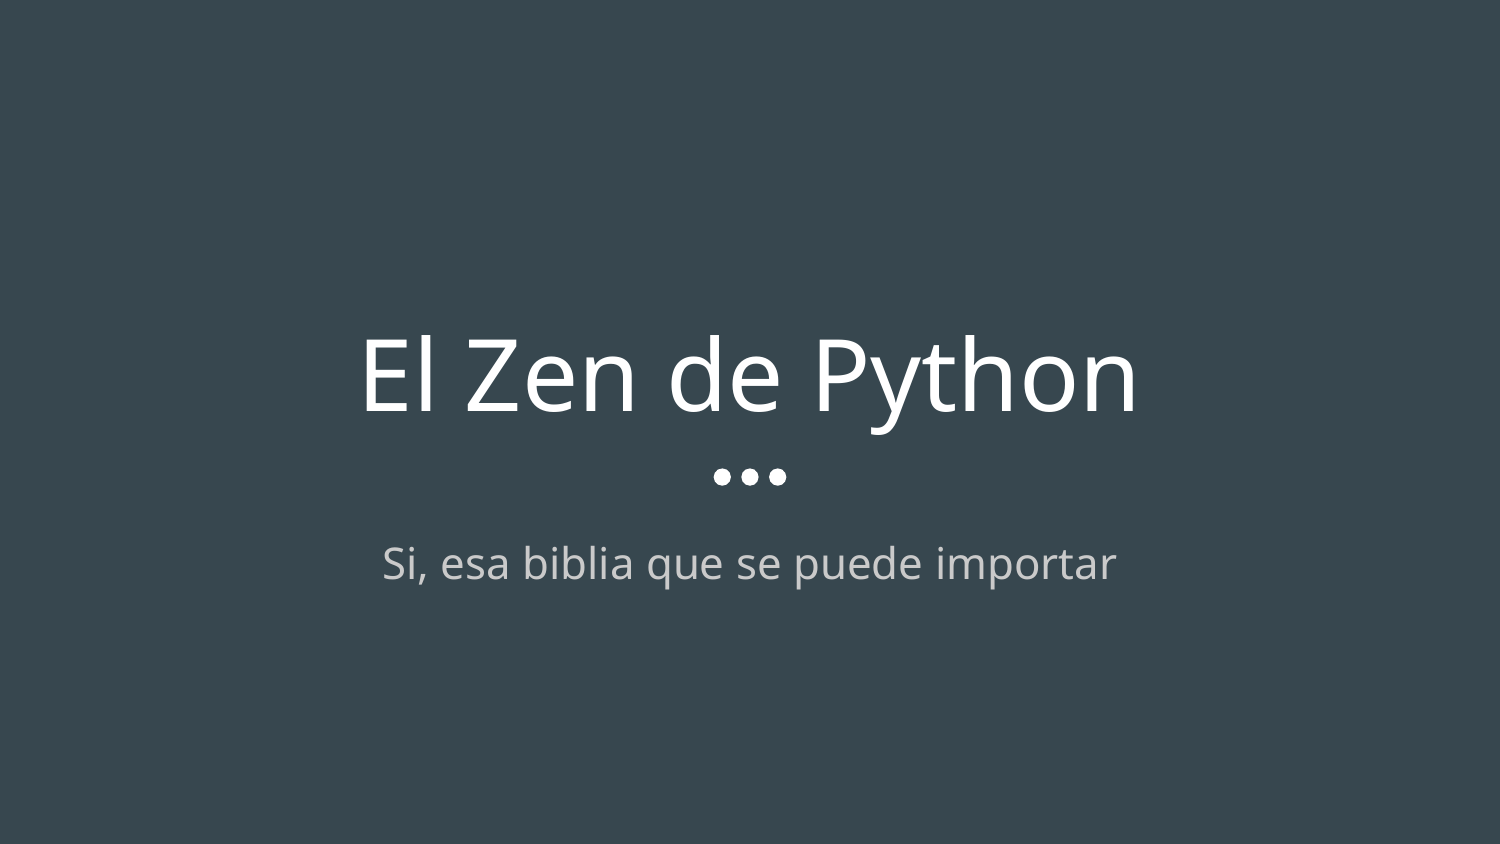

# El Zen de Python
Si, esa biblia que se puede importar